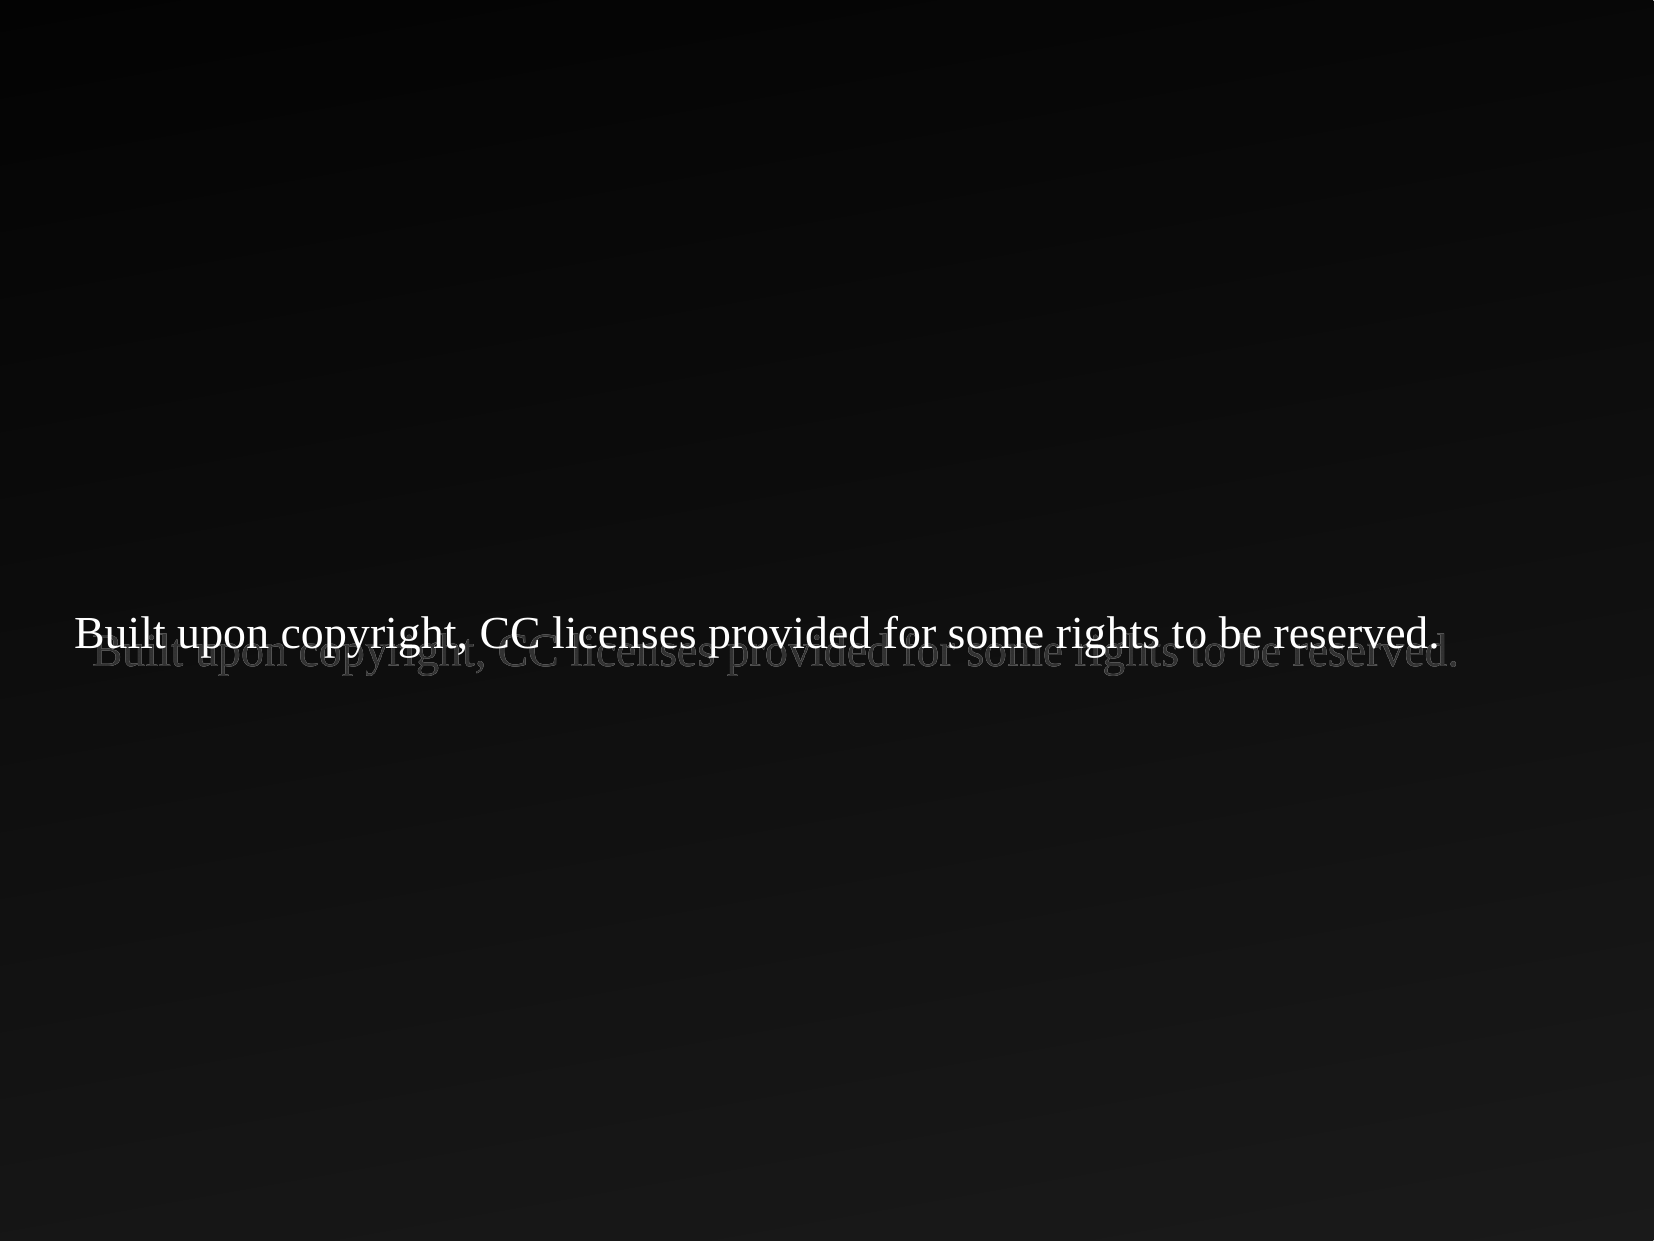

Built upon copyright, CC licenses provided for some rights to be reserved.